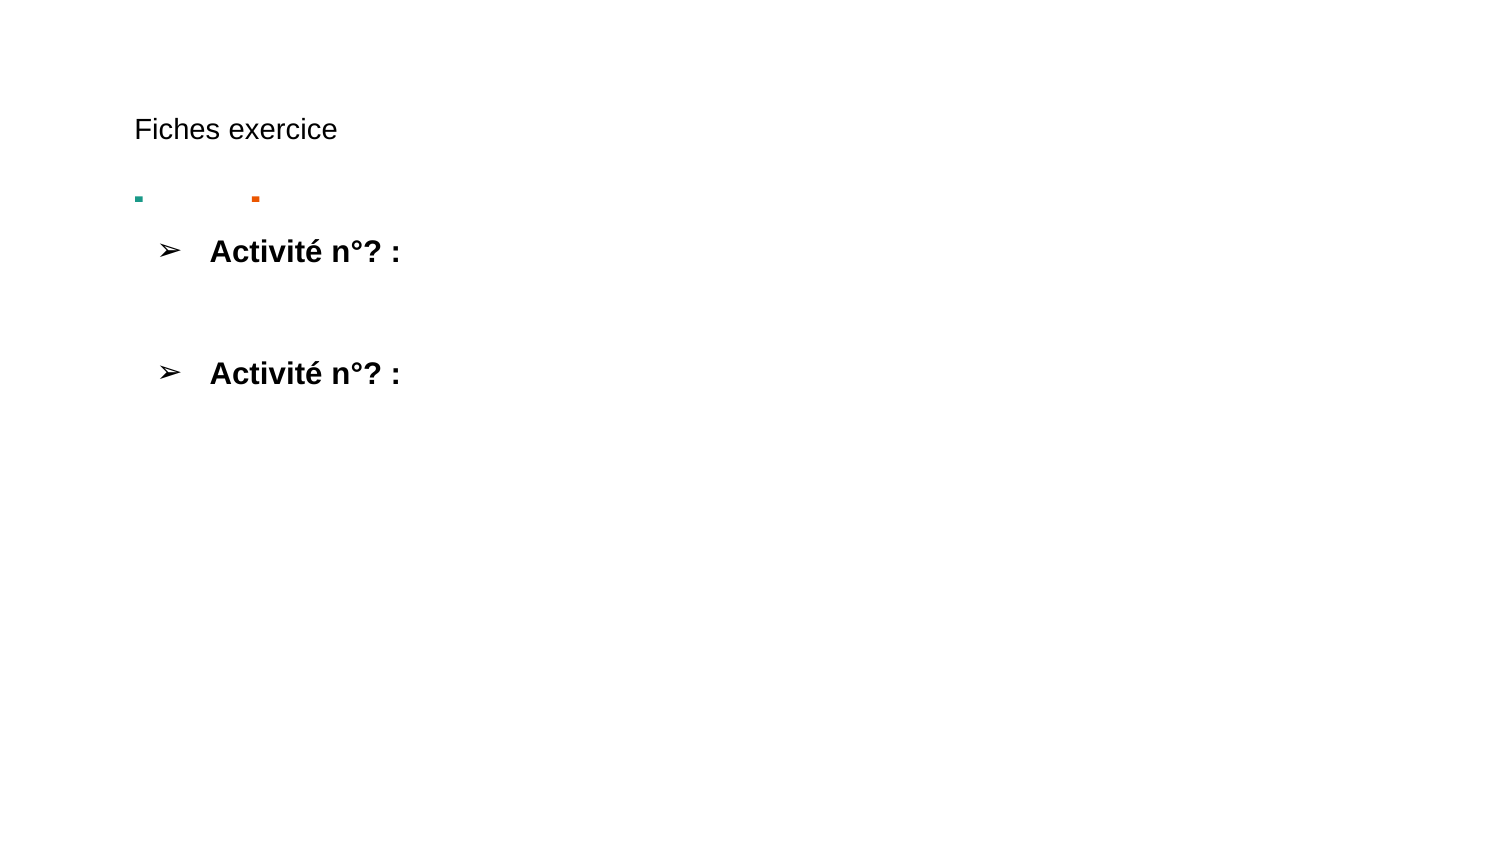

# Fiches exercice
Activité n°? :
Activité n°? :